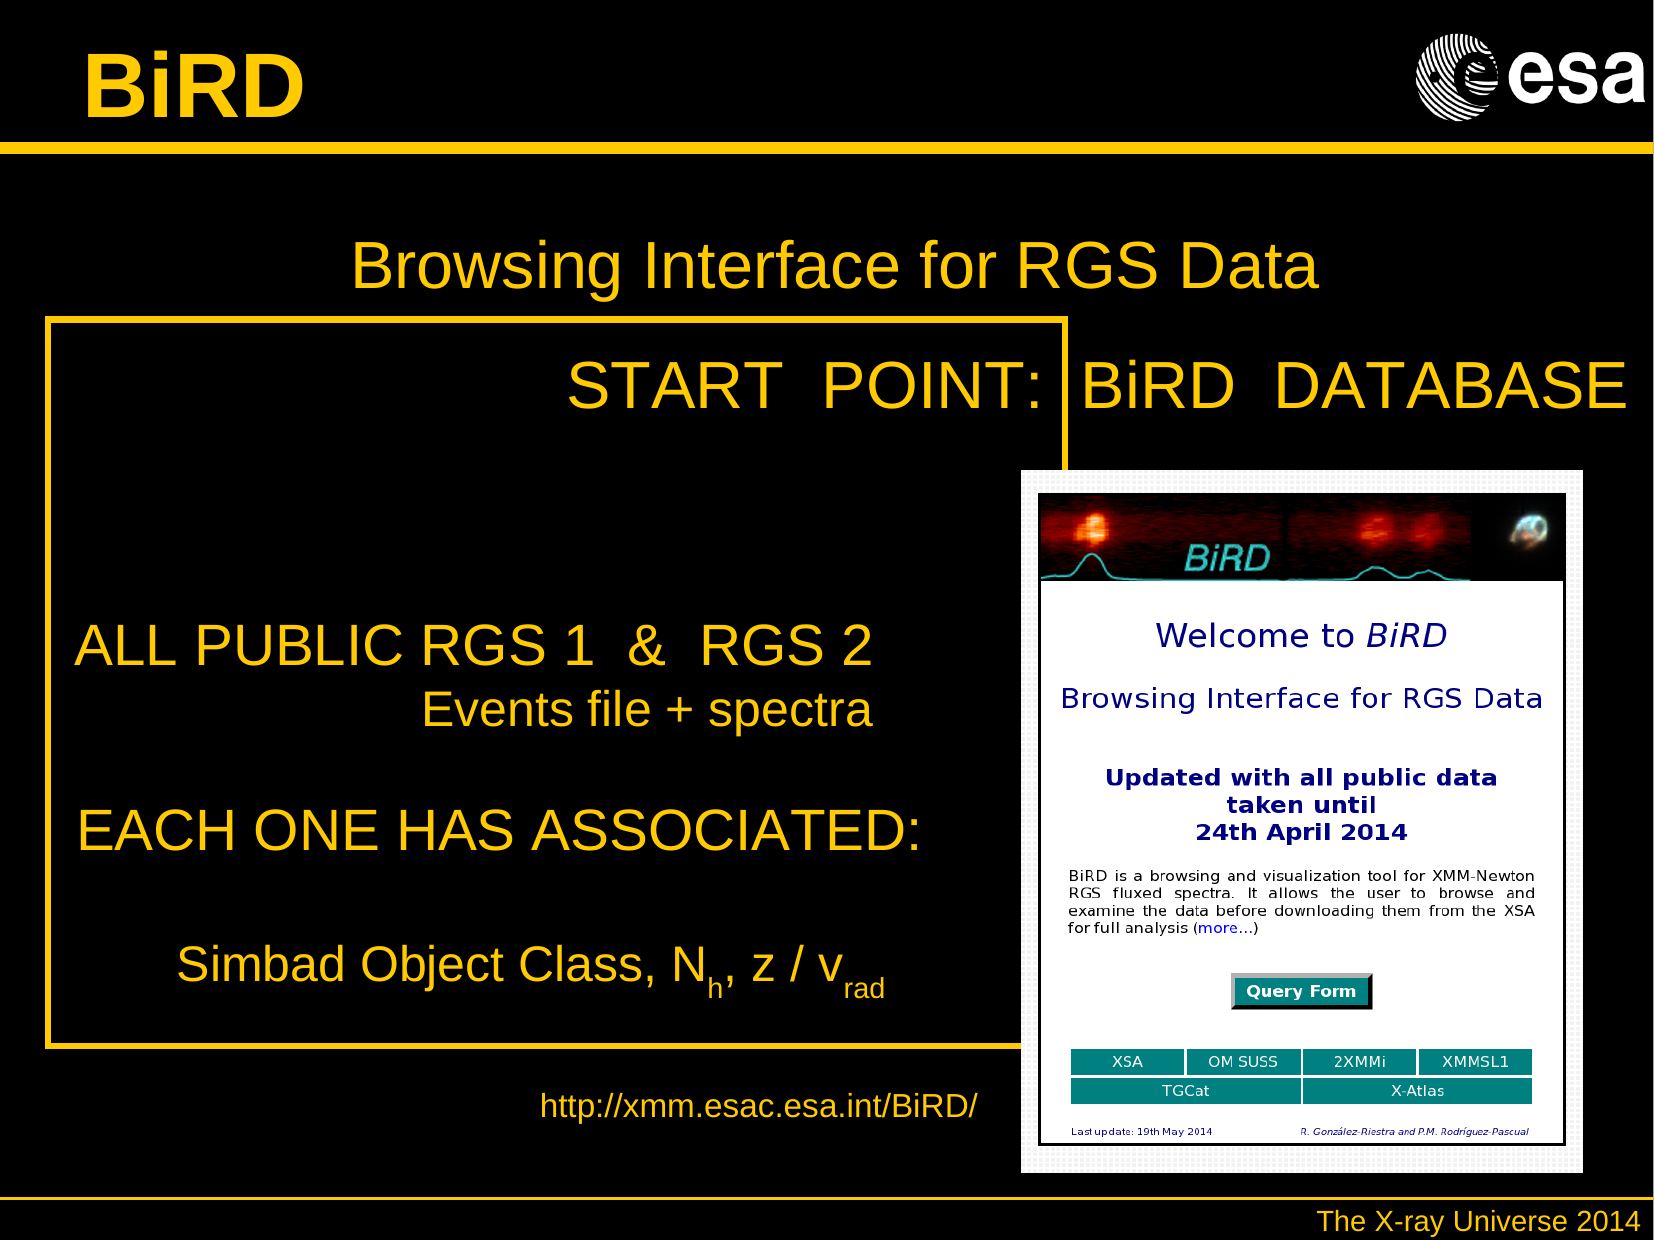

BiRD
# Browsing Interface for RGS Data
 START POINT: BiRD DATABASE
ALL PUBLIC RGS 1 & RGS 2 Events file + spectra
EACH ONE HAS ASSOCIATED:
Simbad Object Class, Nh, z / vrad
http://xmm.esac.esa.int/BiRD/
The X-ray Universe 2014